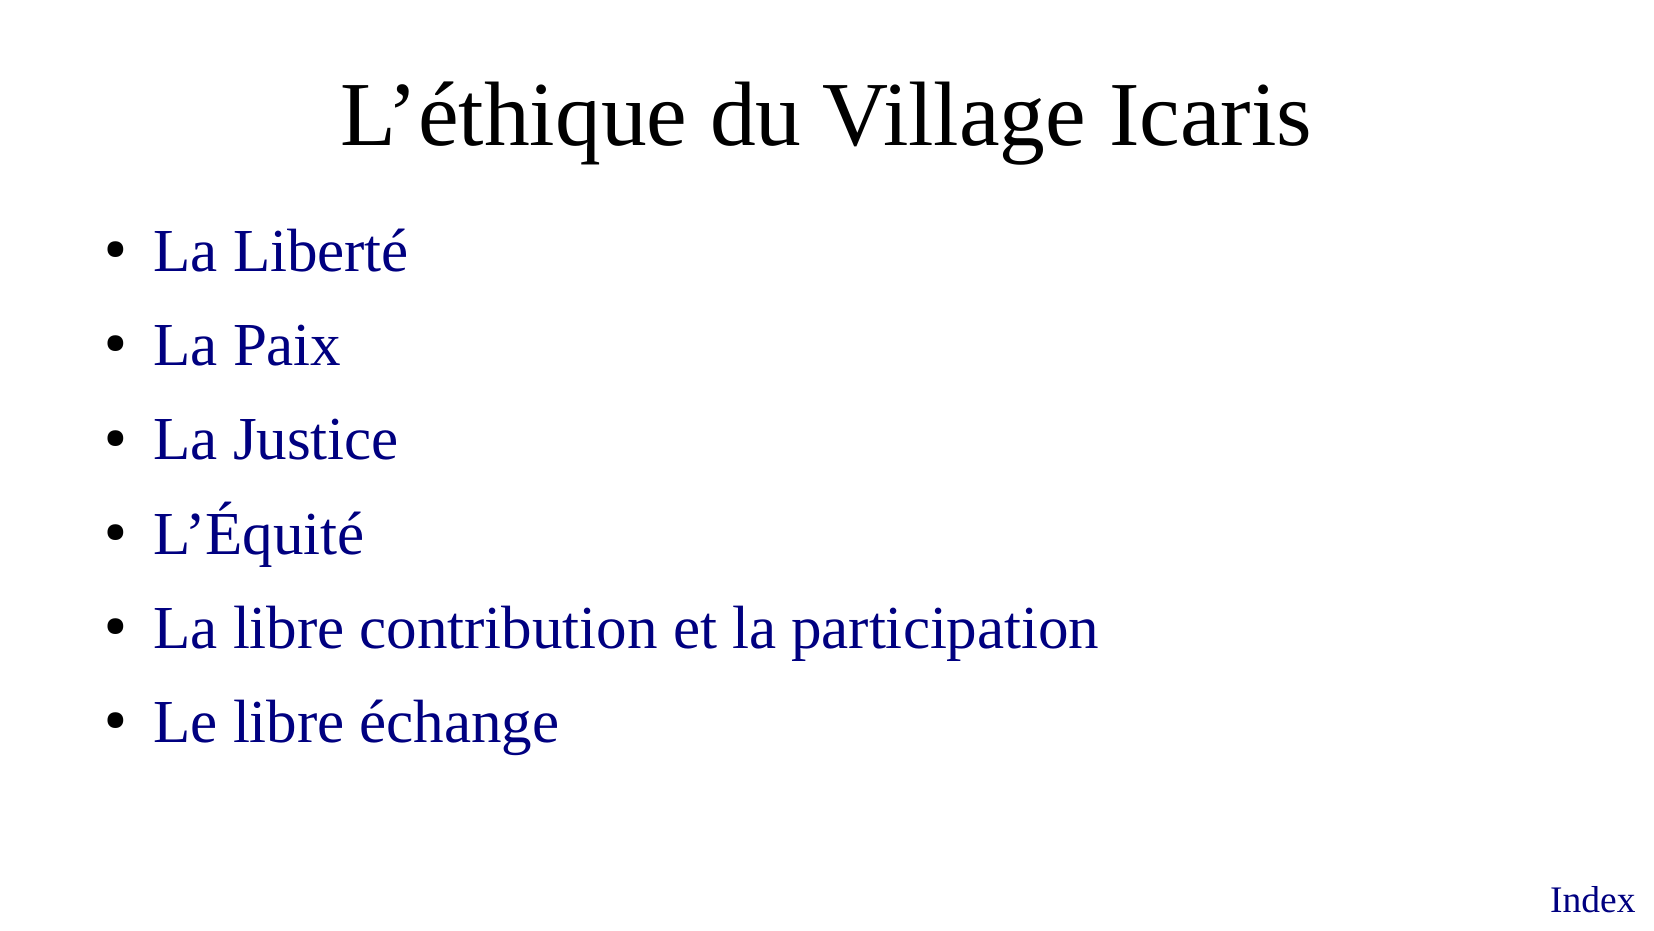

# L’éthique du Village Icaris
La Liberté
La Paix
La Justice
L’Équité
La libre contribution et la participation
Le libre échange